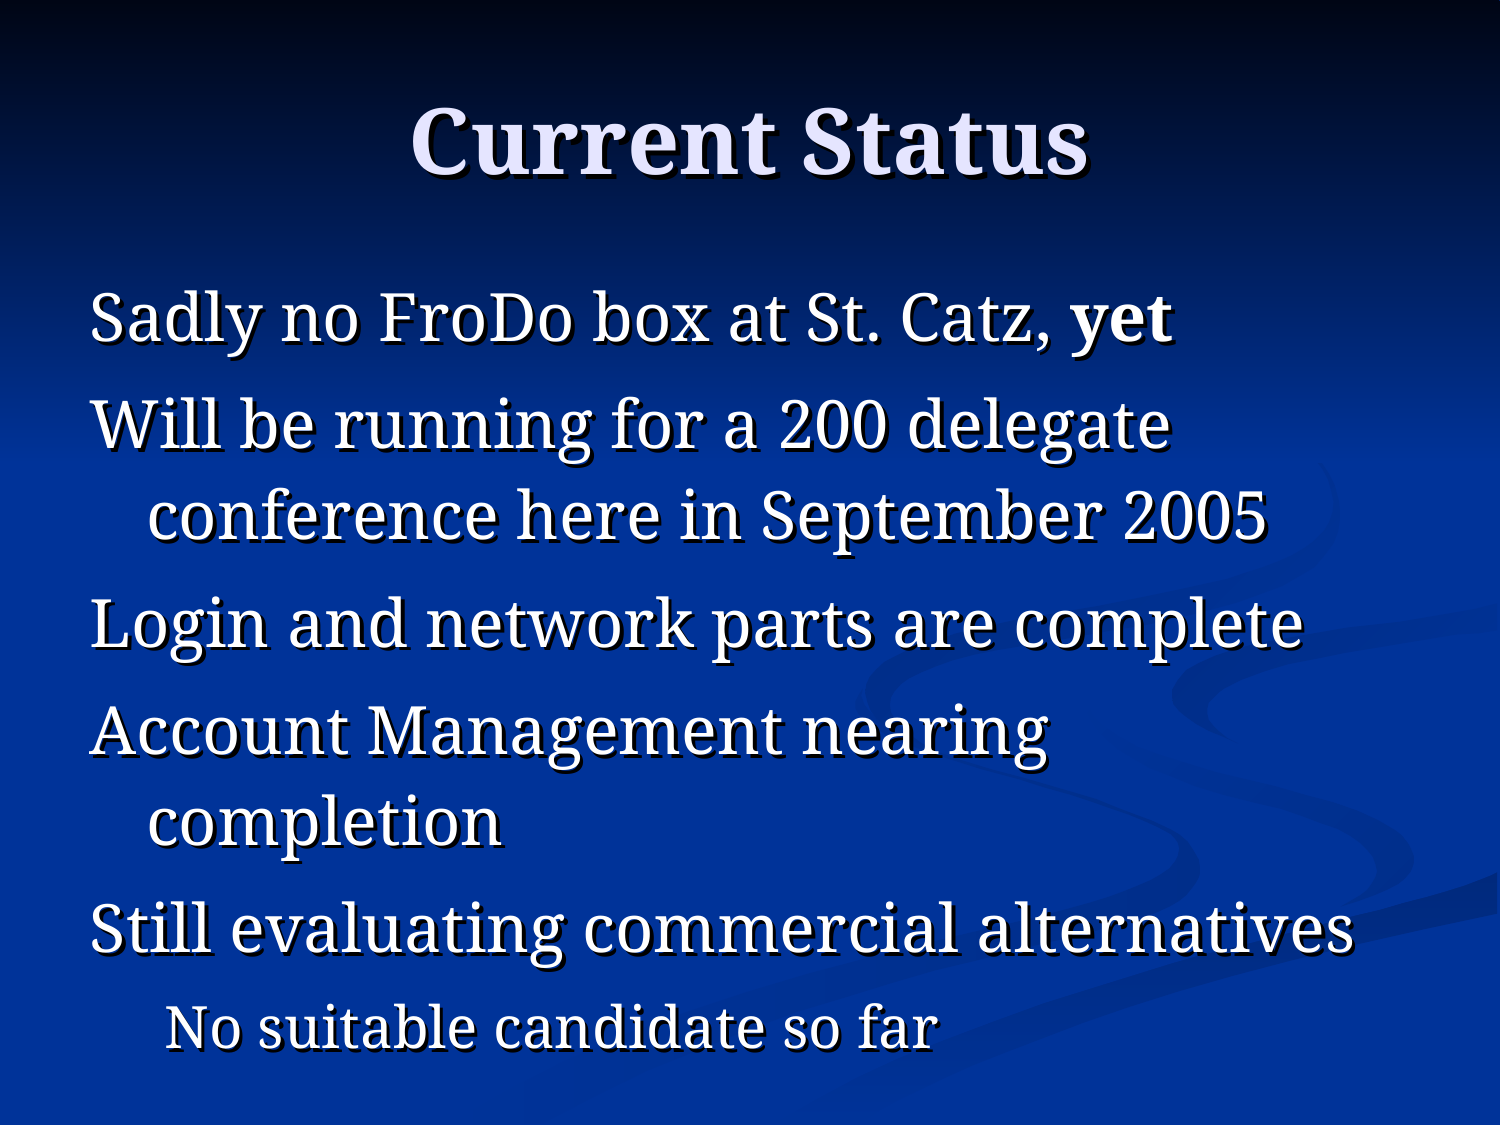

# Current Status
Sadly no FroDo box at St. Catz, yet
Will be running for a 200 delegate conference here in September 2005
Login and network parts are complete
Account Management nearing completion
Still evaluating commercial alternatives
No suitable candidate so far